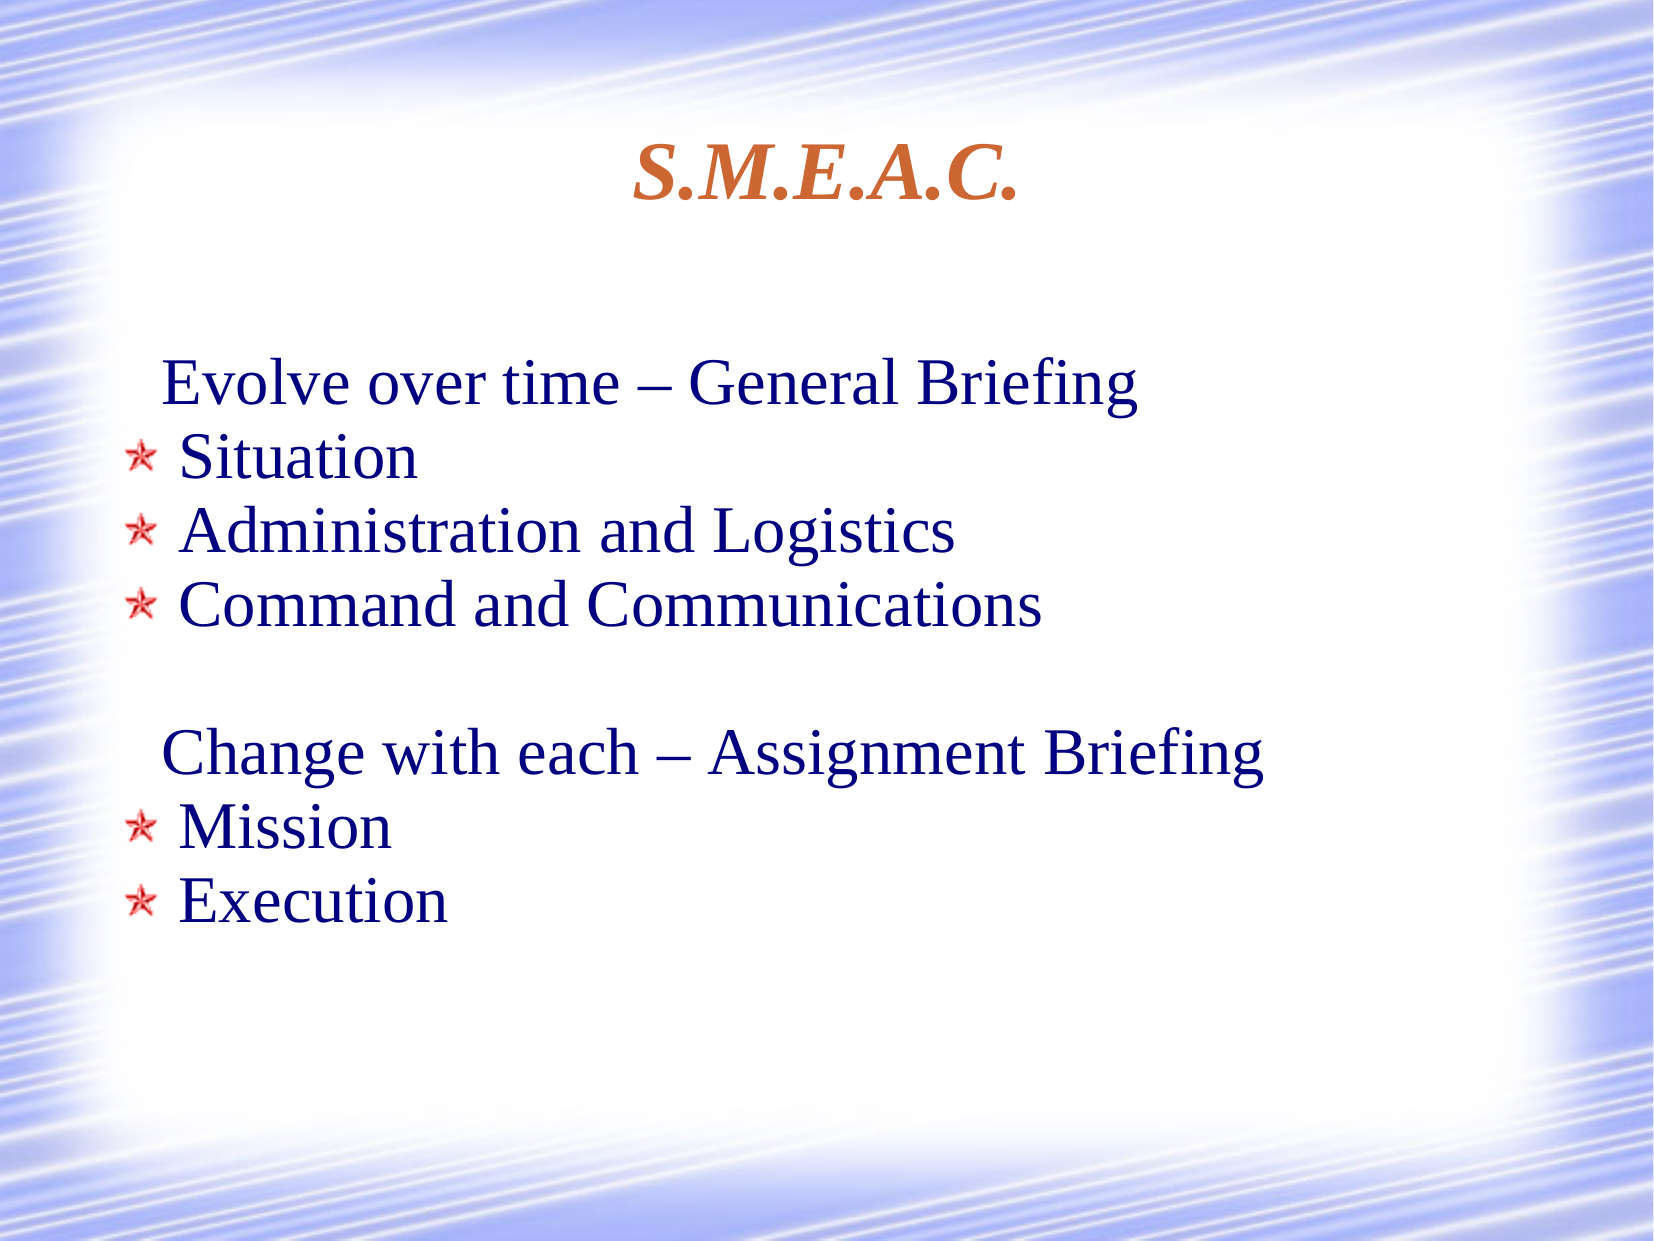

# S.M.E.A.C.
Evolve over time – General Briefing
 Situation
 Administration and Logistics
 Command and Communications
Change with each – Assignment Briefing
 Mission
 Execution